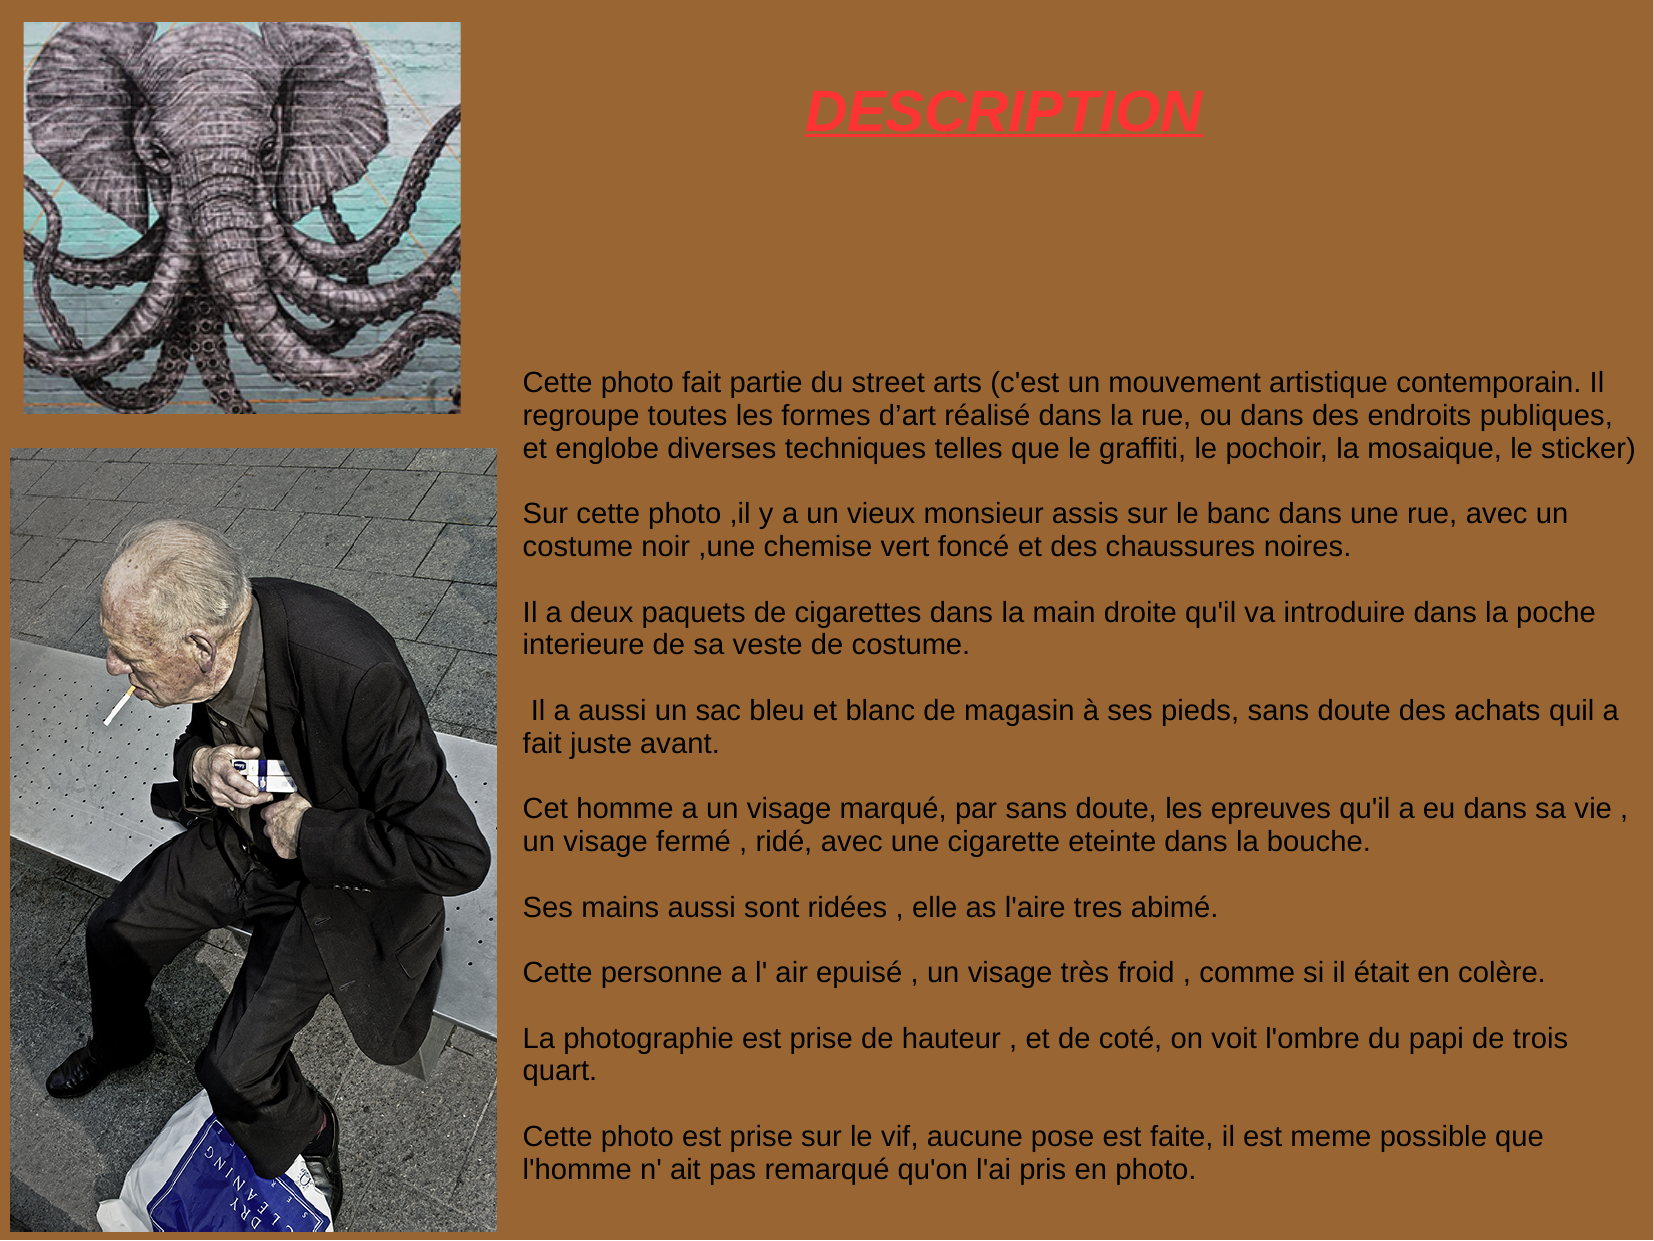

DESCRIPTION
Cette photo fait partie du street arts (c'est un mouvement artistique contemporain. Il regroupe toutes les formes d’art réalisé dans la rue, ou dans des endroits publiques, et englobe diverses techniques telles que le graffiti, le pochoir, la mosaique, le sticker)
Sur cette photo ,il y a un vieux monsieur assis sur le banc dans une rue, avec un costume noir ,une chemise vert foncé et des chaussures noires.
Il a deux paquets de cigarettes dans la main droite qu'il va introduire dans la poche interieure de sa veste de costume.
 Il a aussi un sac bleu et blanc de magasin à ses pieds, sans doute des achats quil a fait juste avant.
Cet homme a un visage marqué, par sans doute, les epreuves qu'il a eu dans sa vie , un visage fermé , ridé, avec une cigarette eteinte dans la bouche.
Ses mains aussi sont ridées , elle as l'aire tres abimé.
Cette personne a l' air epuisé , un visage très froid , comme si il était en colère.
La photographie est prise de hauteur , et de coté, on voit l'ombre du papi de trois quart.
Cette photo est prise sur le vif, aucune pose est faite, il est meme possible que l'homme n' ait pas remarqué qu'on l'ai pris en photo.